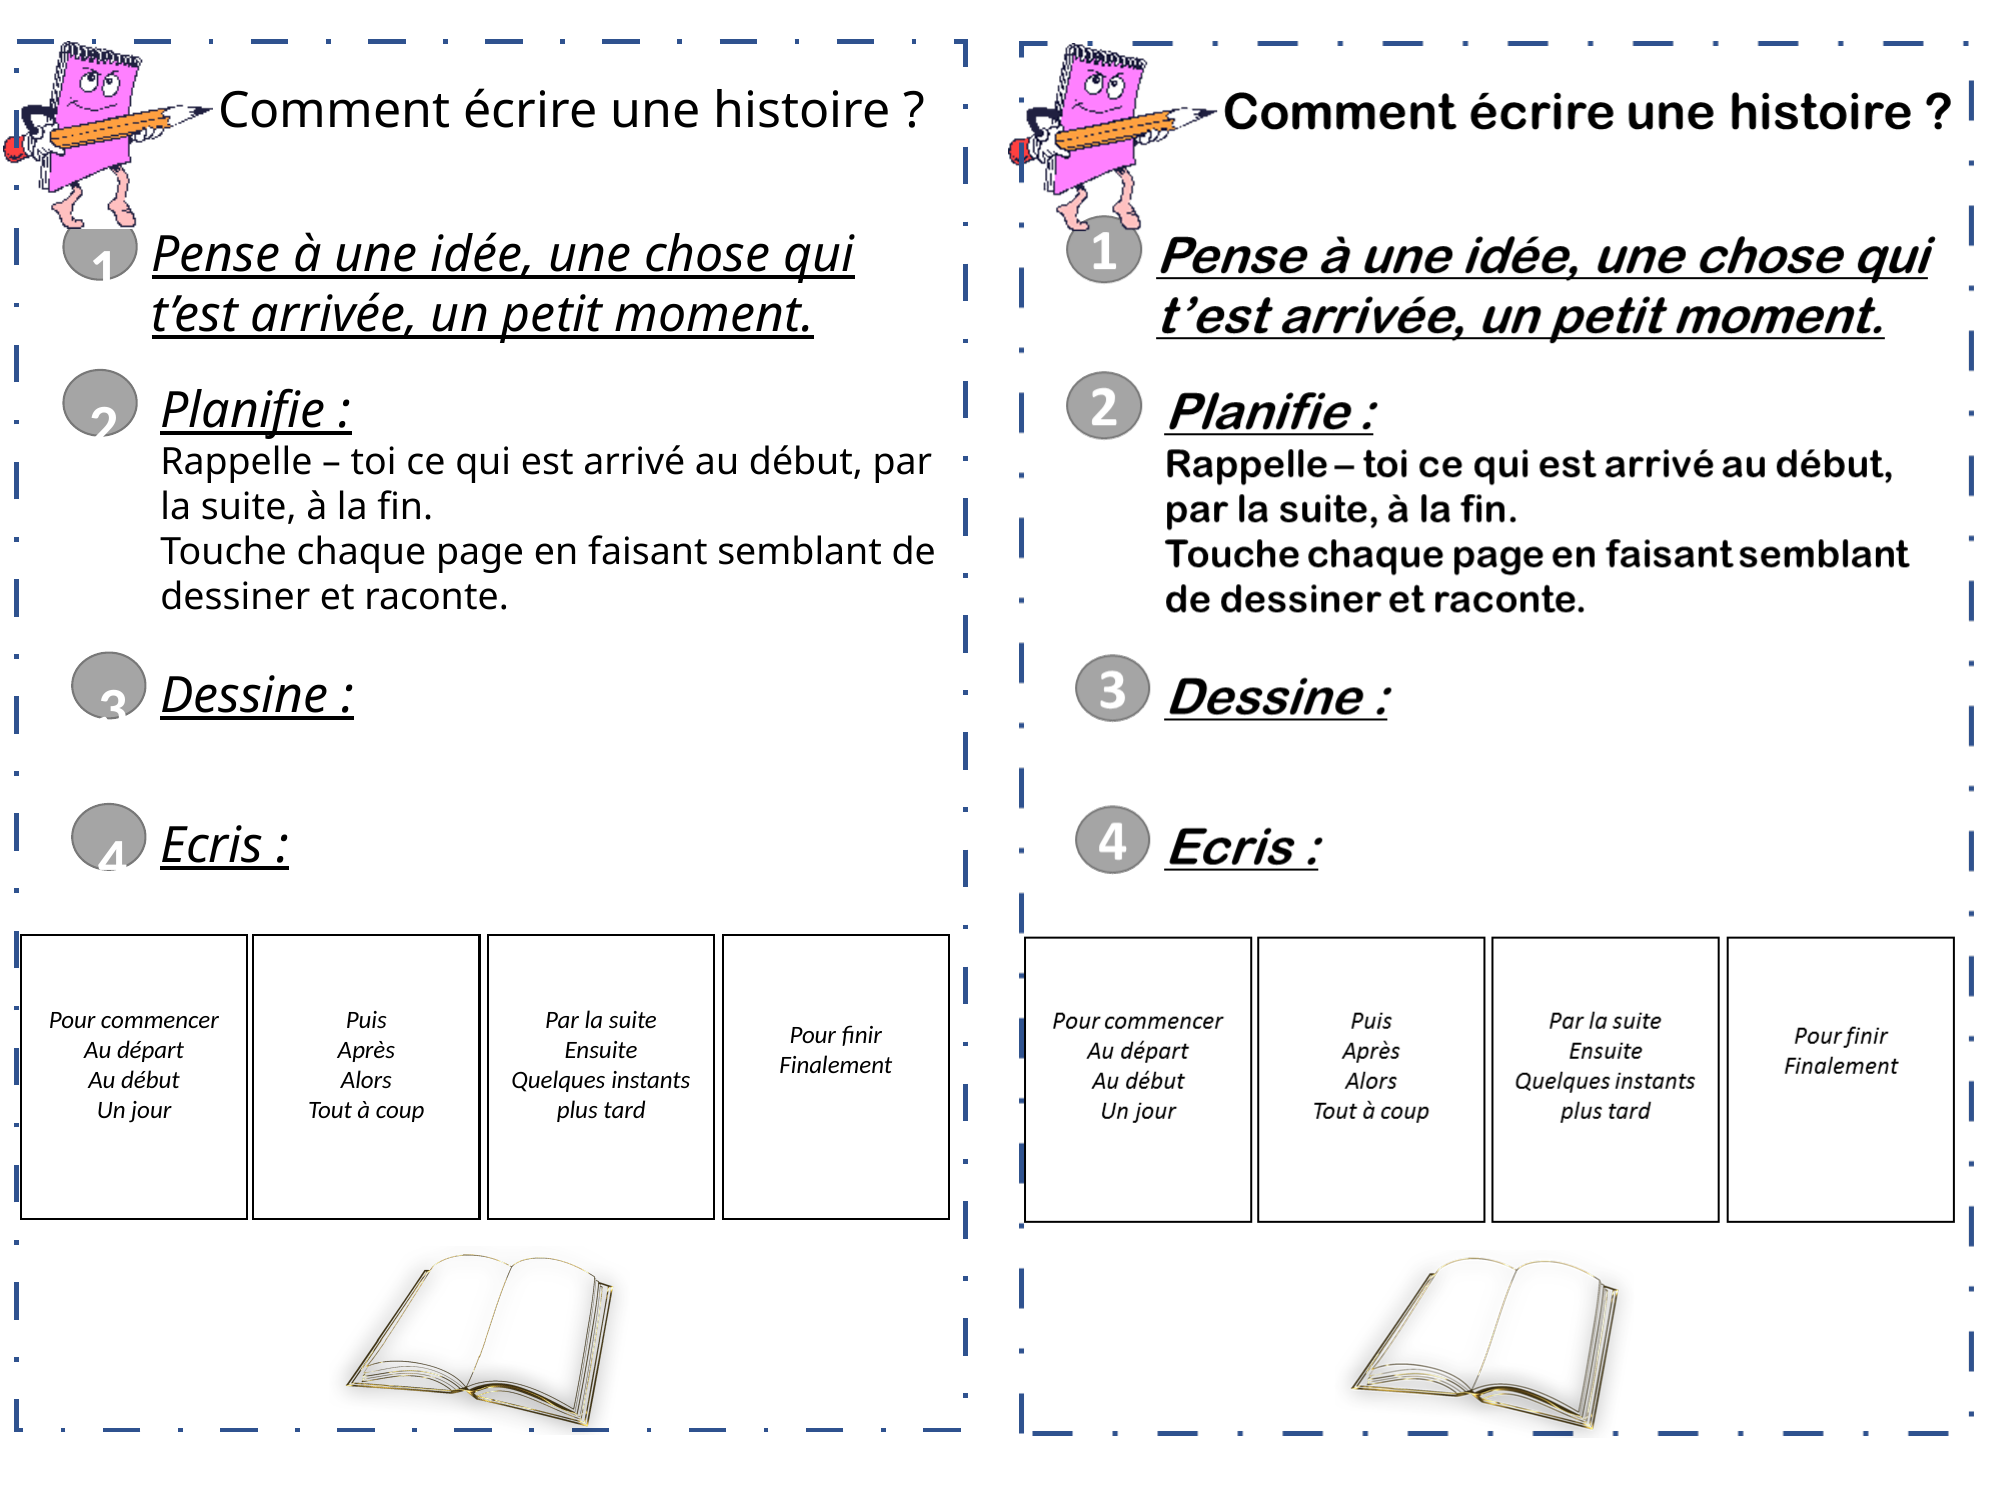

Comment écrire une histoire ?
1
Pense à une idée, une chose qui
t’est arrivée, un petit moment.
2
Planifie :
Rappelle – toi ce qui est arrivé au début, par la suite, à la fin.
Touche chaque page en faisant semblant de dessiner et raconte.
Dessine :
Ecris :
3
4
Pour commencer
Au départ
Au début
Un jour
Puis
Après
Alors
Tout à coup
Par la suite
Ensuite
Quelques instants plus tard
Pour finir
Finalement